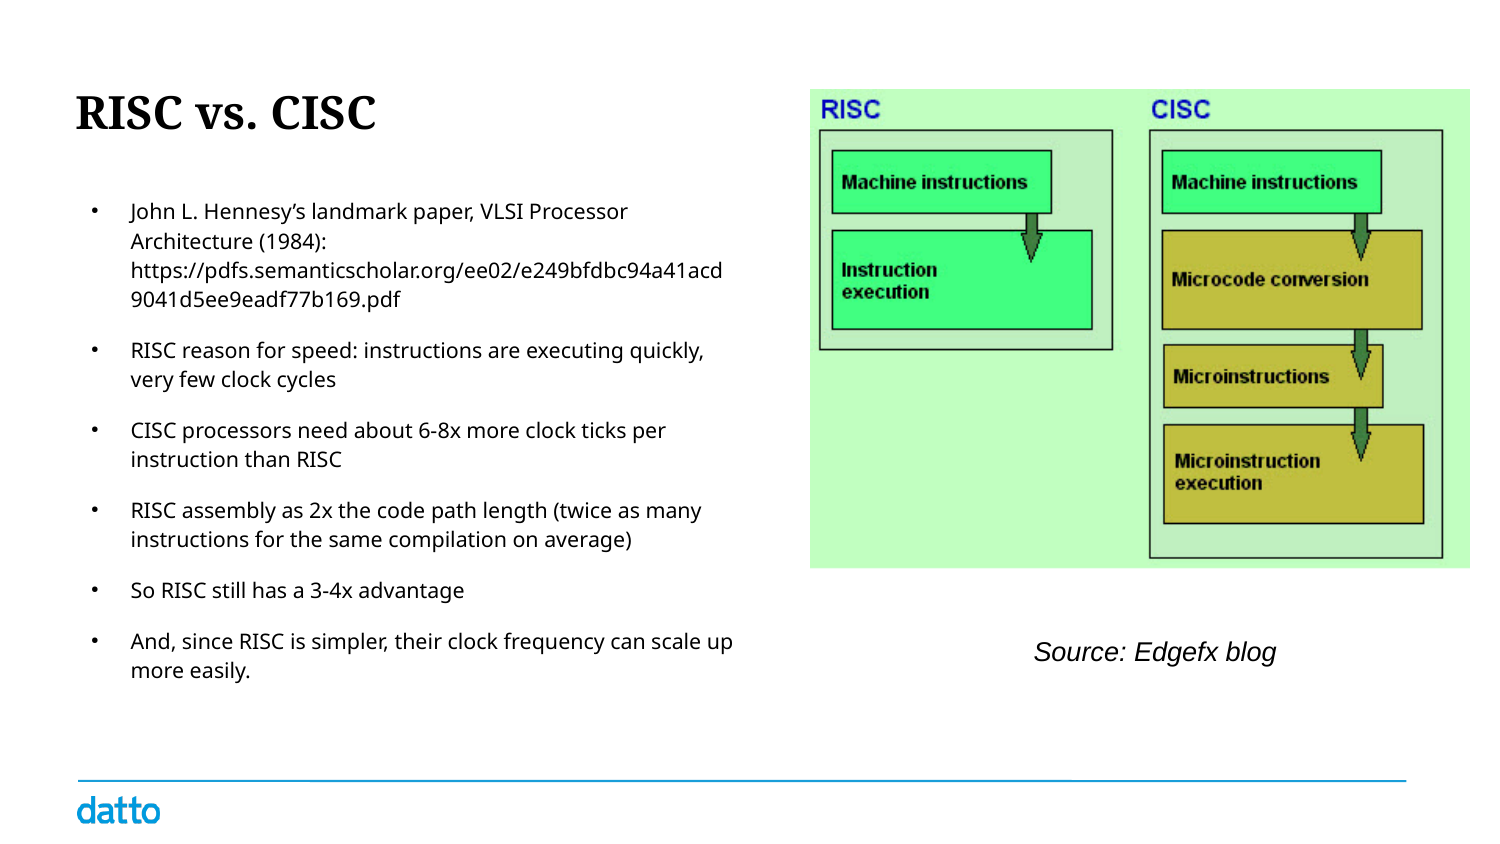

# RISC vs. CISC
John L. Hennesy’s landmark paper, VLSI Processor Architecture (1984): https://pdfs.semanticscholar.org/ee02/e249bfdbc94a41acd9041d5ee9eadf77b169.pdf
RISC reason for speed: instructions are executing quickly, very few clock cycles
CISC processors need about 6-8x more clock ticks per instruction than RISC
RISC assembly as 2x the code path length (twice as many instructions for the same compilation on average)
So RISC still has a 3-4x advantage
And, since RISC is simpler, their clock frequency can scale up more easily.
Source: Edgefx blog